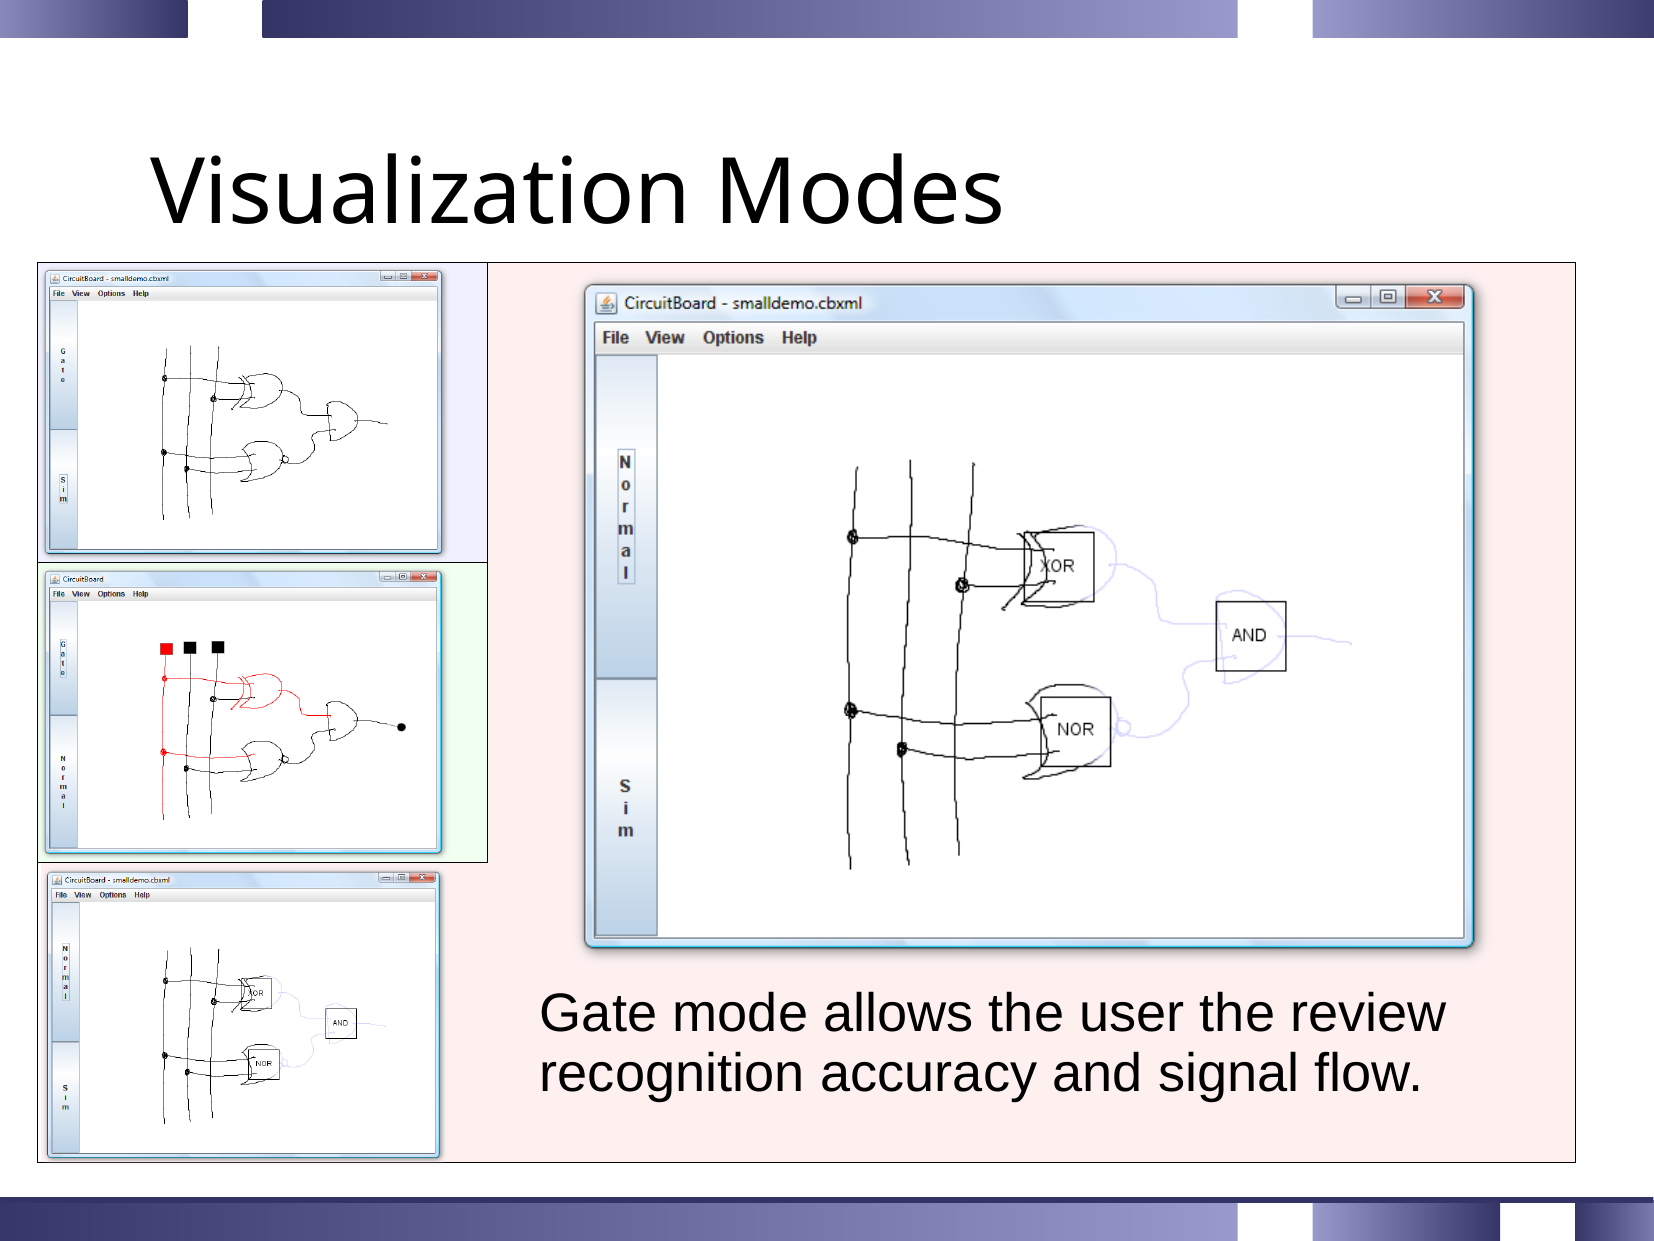

# Visualization Modes
Normal Mode provides a clean, unobstructed surface for logic design.
Simulation mode allows the user to interact with and debug their work.
Gate mode allows the user the review recognition accuracy and signal flow.
Normal Mode
Simulation Mode
Gate Mode